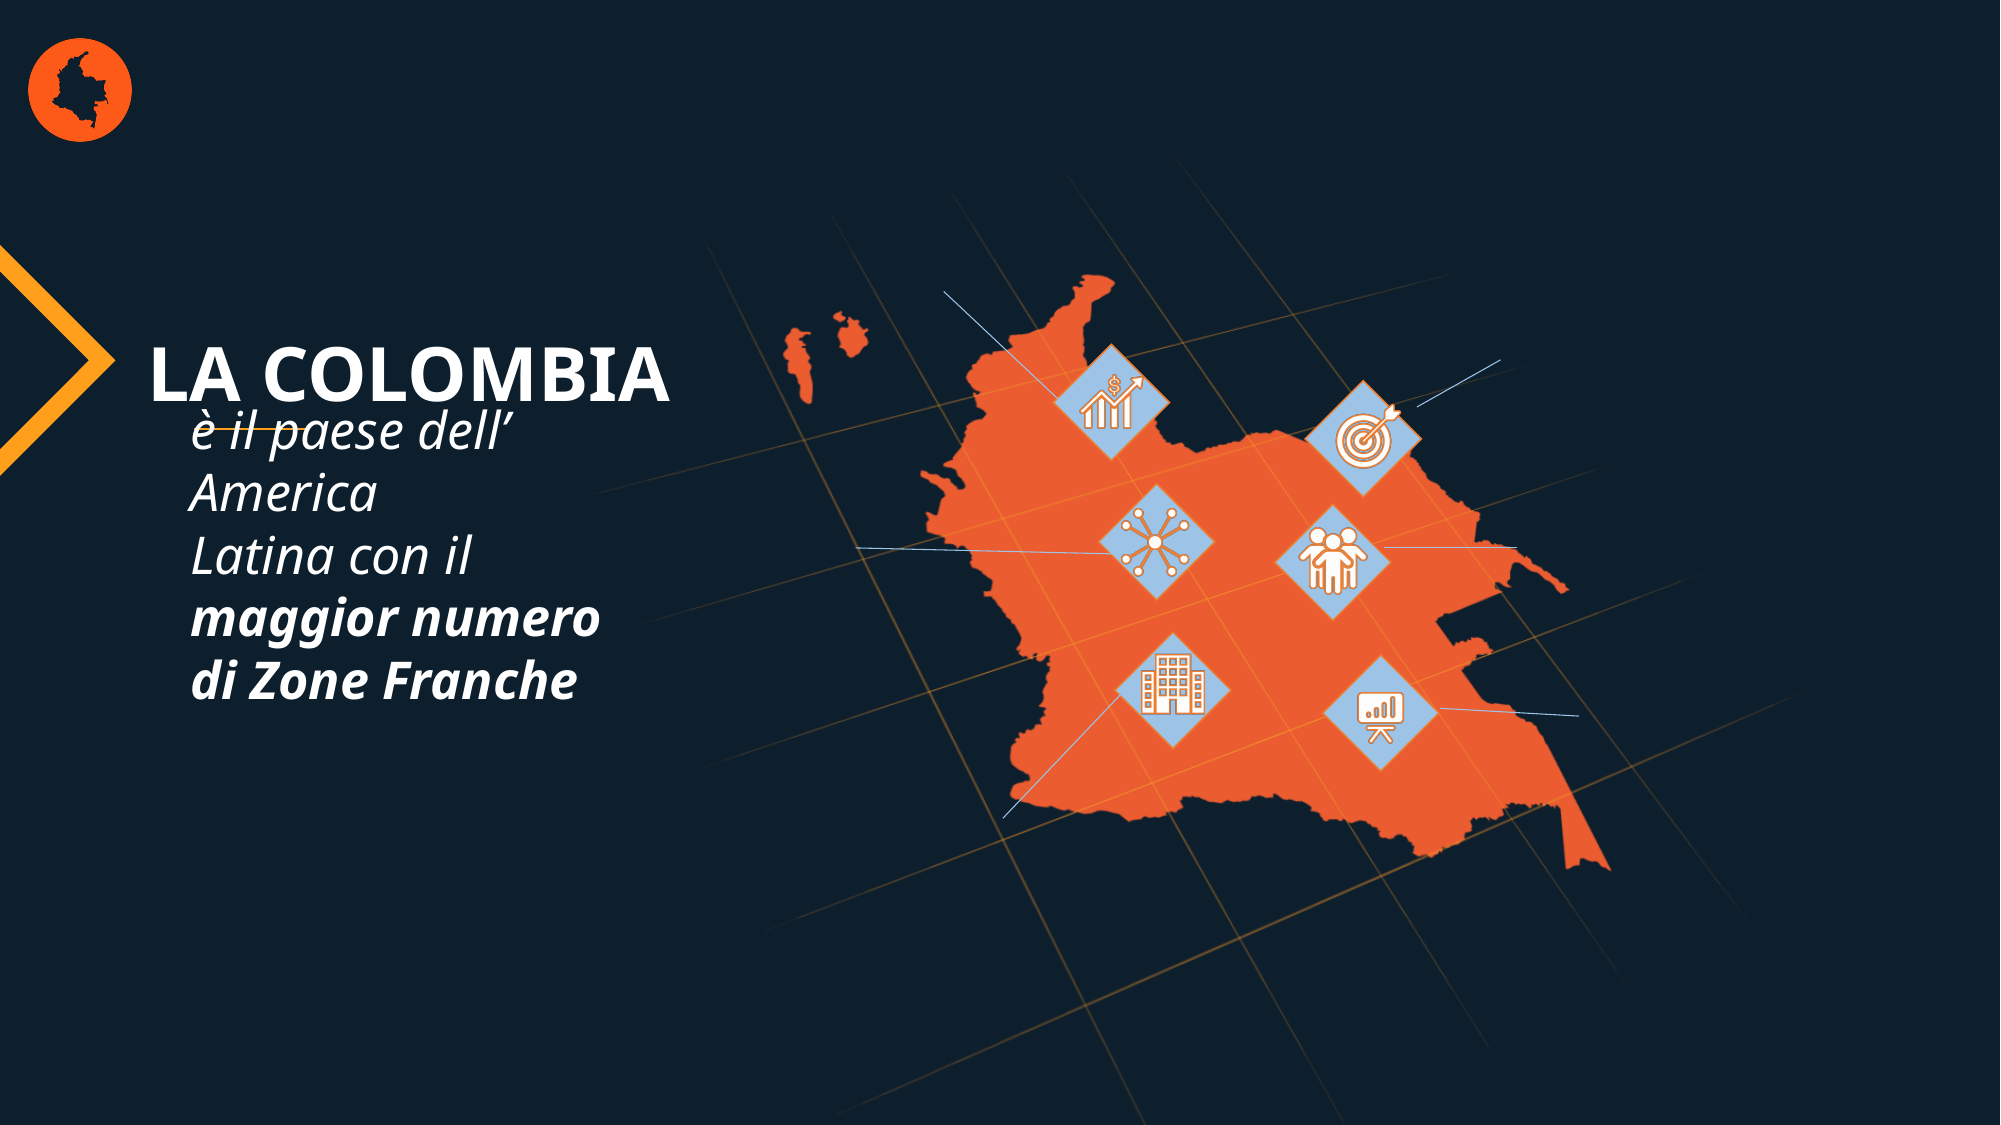

LA COLOMBIA
è il paese dell’ America
Latina con il
maggior numero
di Zone Franche